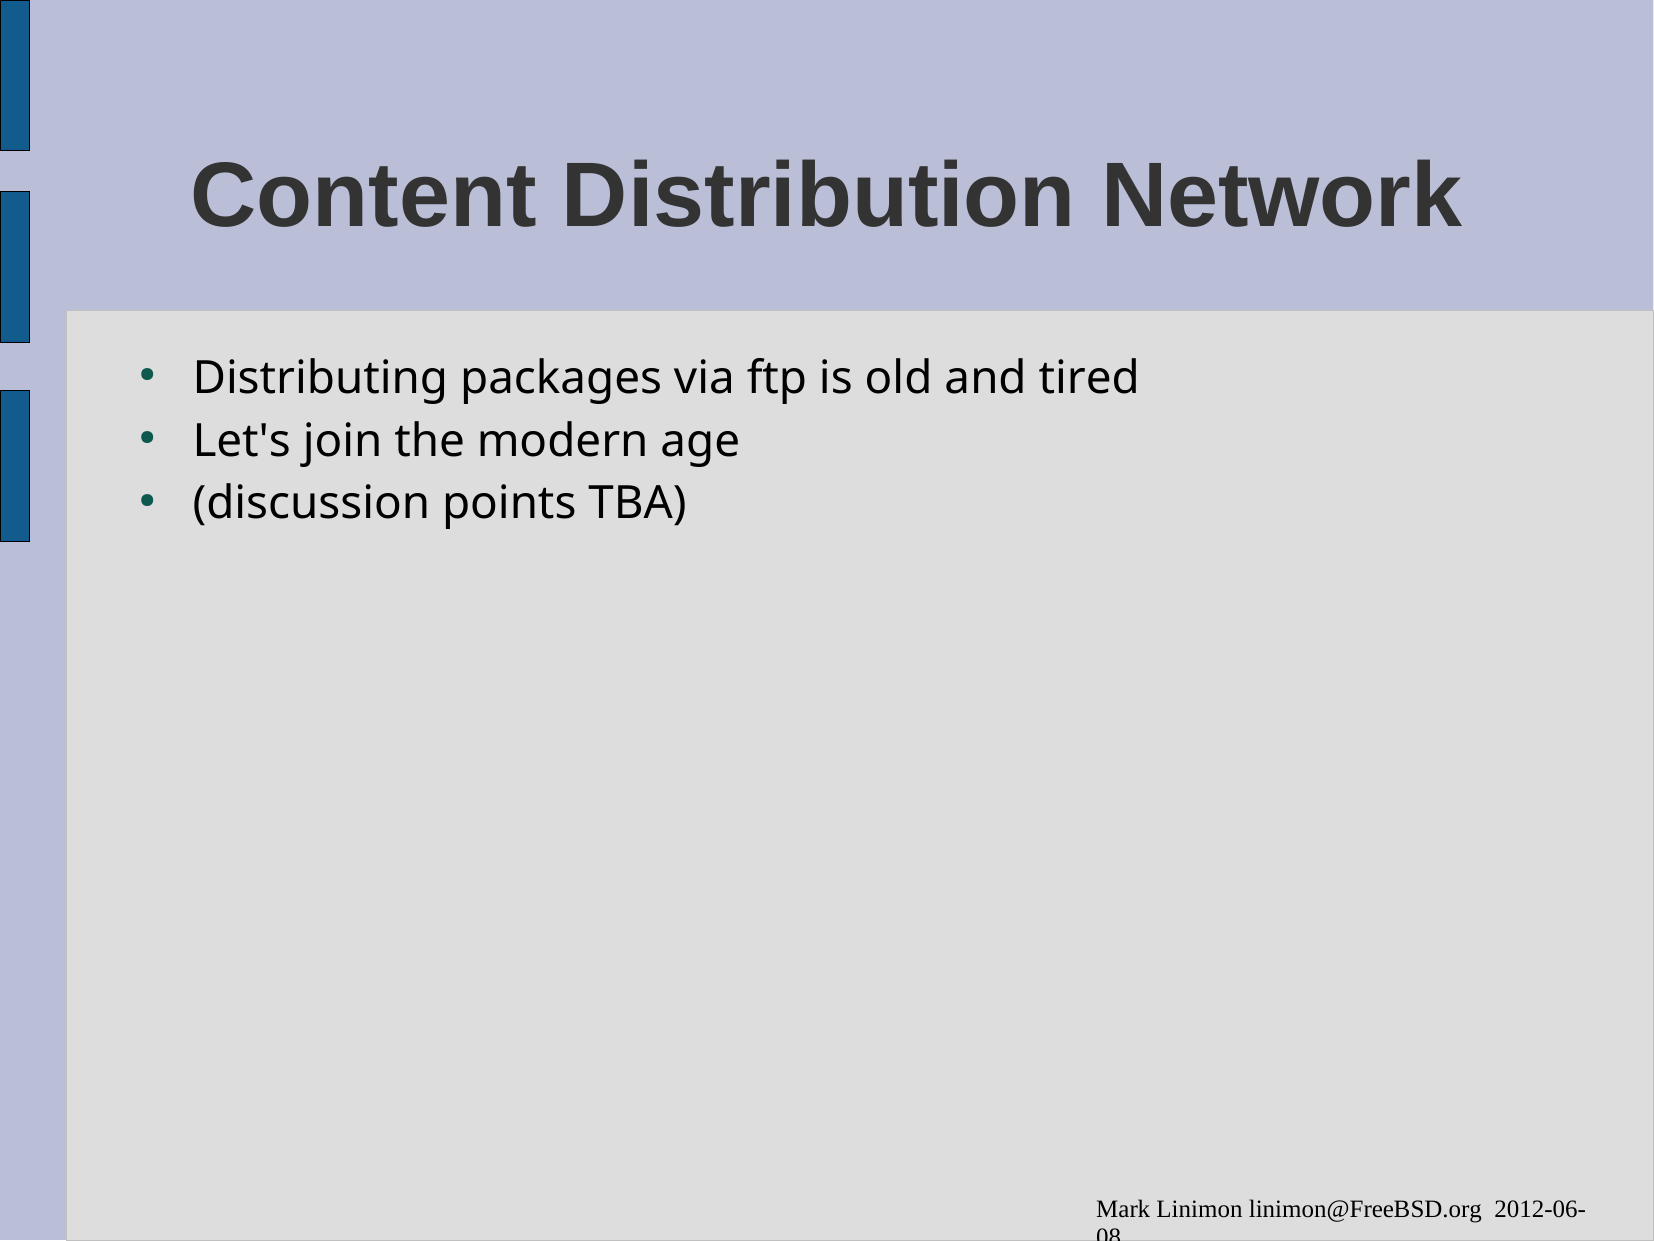

# Content Distribution Network
Distributing packages via ftp is old and tired
Let's join the modern age
(discussion points TBA)
Mark Linimon linimon@FreeBSD.org 2012-06-08